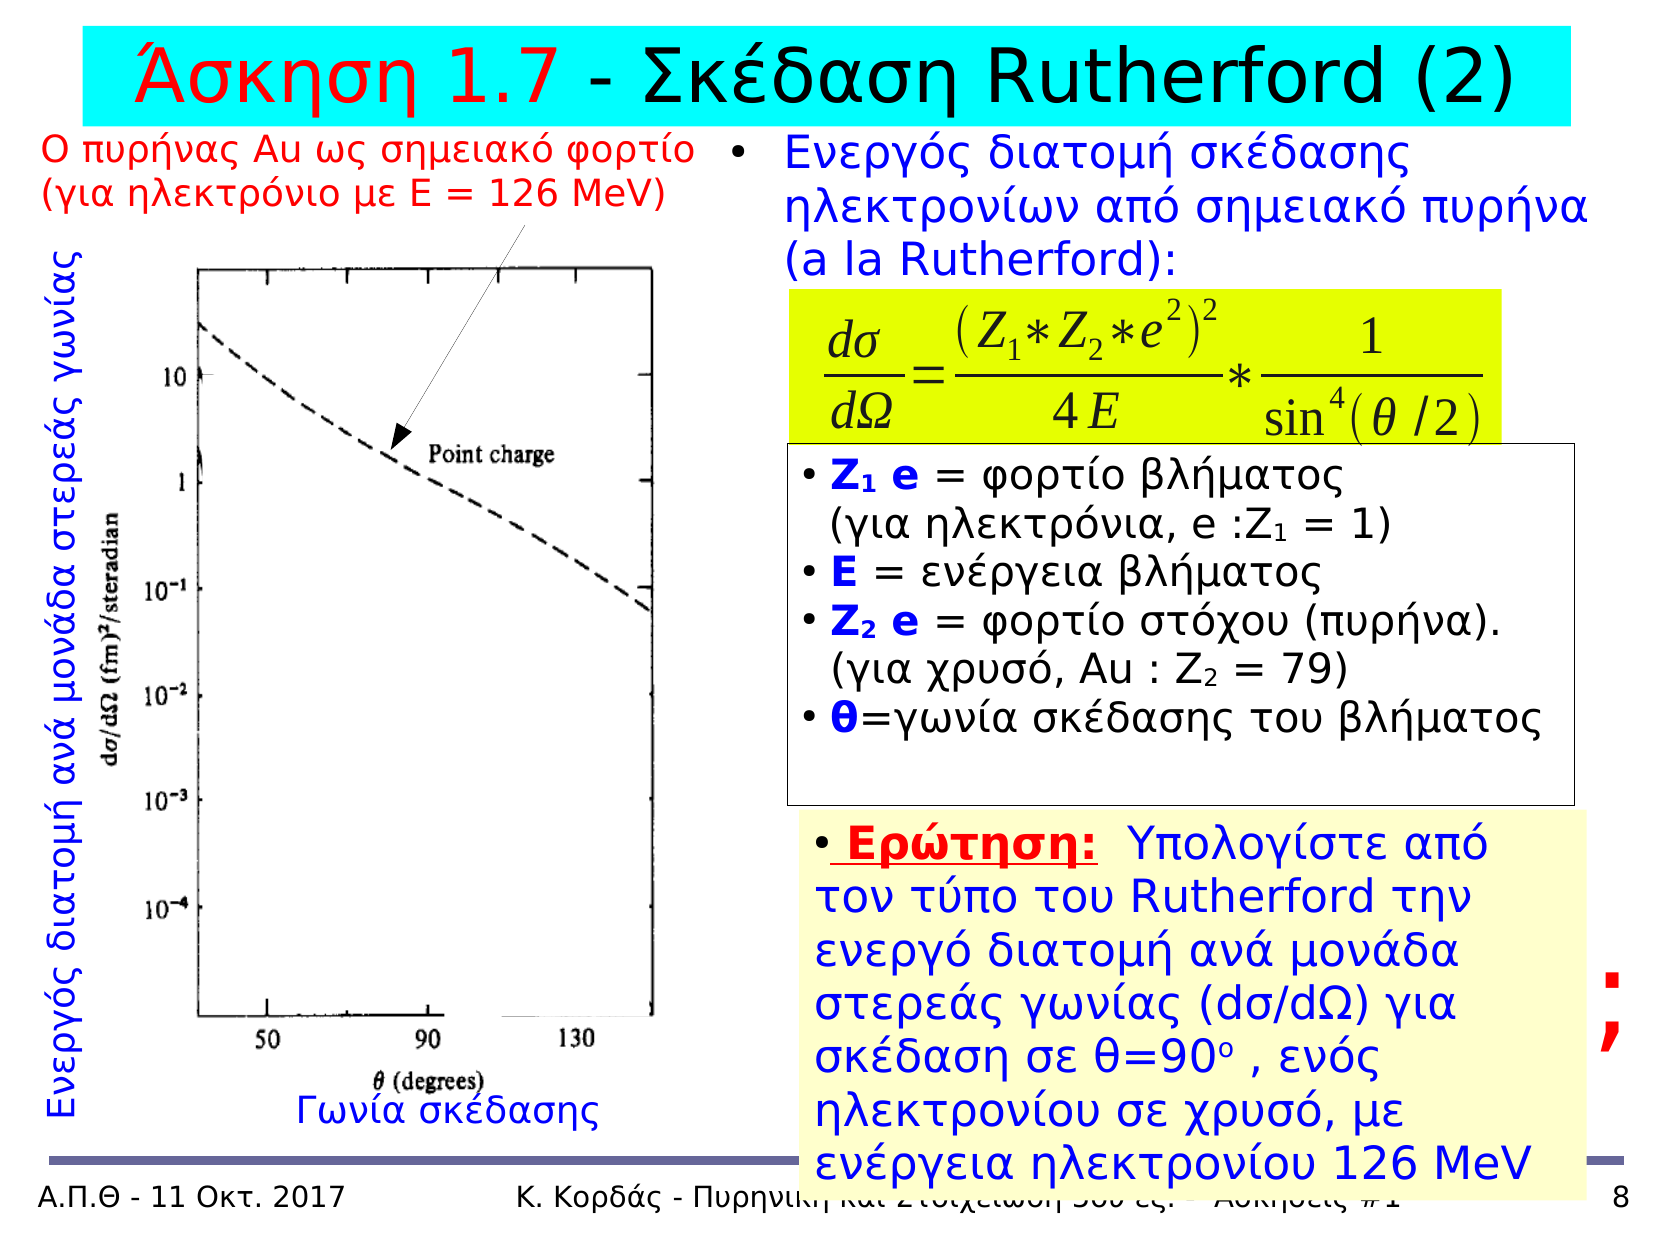

# Άσκηση 1.7 - Σκέδαση Rutherford (2)
Ο πυρήνας Au ως σημειακό φορτίο
(για ηλεκτρόνιο με Ε = 126 MeV)
Ενεργός διατομή σκέδασης ηλεκτρονίων από σημειακό πυρήνα (a la Rutherford):
 Ζ1 e = φορτίο βλήματος
 (για ηλεκτρόνια, e :Z1 = 1)
 Ε = ενέργεια βλήματος
 Ζ2 e = φορτίο στόχου (πυρήνα).
 (για χρυσό, Au : Z2 = 79)
 θ=γωνία σκέδασης του βλήματος
Ενεργός διατομή ανά μονάδα στερεάς γωνίας
 Ερώτηση: Υπολογίστε από τον τύπο του Rutherford την ενεργό διατομή ανά μονάδα στερεάς γωνίας (dσ/dΩ) για σκέδαση σε θ=90ο , ενός ηλεκτρονίου σε χρυσό, με ενέργεια ηλεκτρονίου 126 MeV
;
Γωνία σκέδασης
Α.Π.Θ - 11 Οκτ. 2017
Κ. Κορδάς - Πυρηνική και Στοιχειώδη 5ου εξ. - Ασκήσεις #1
8